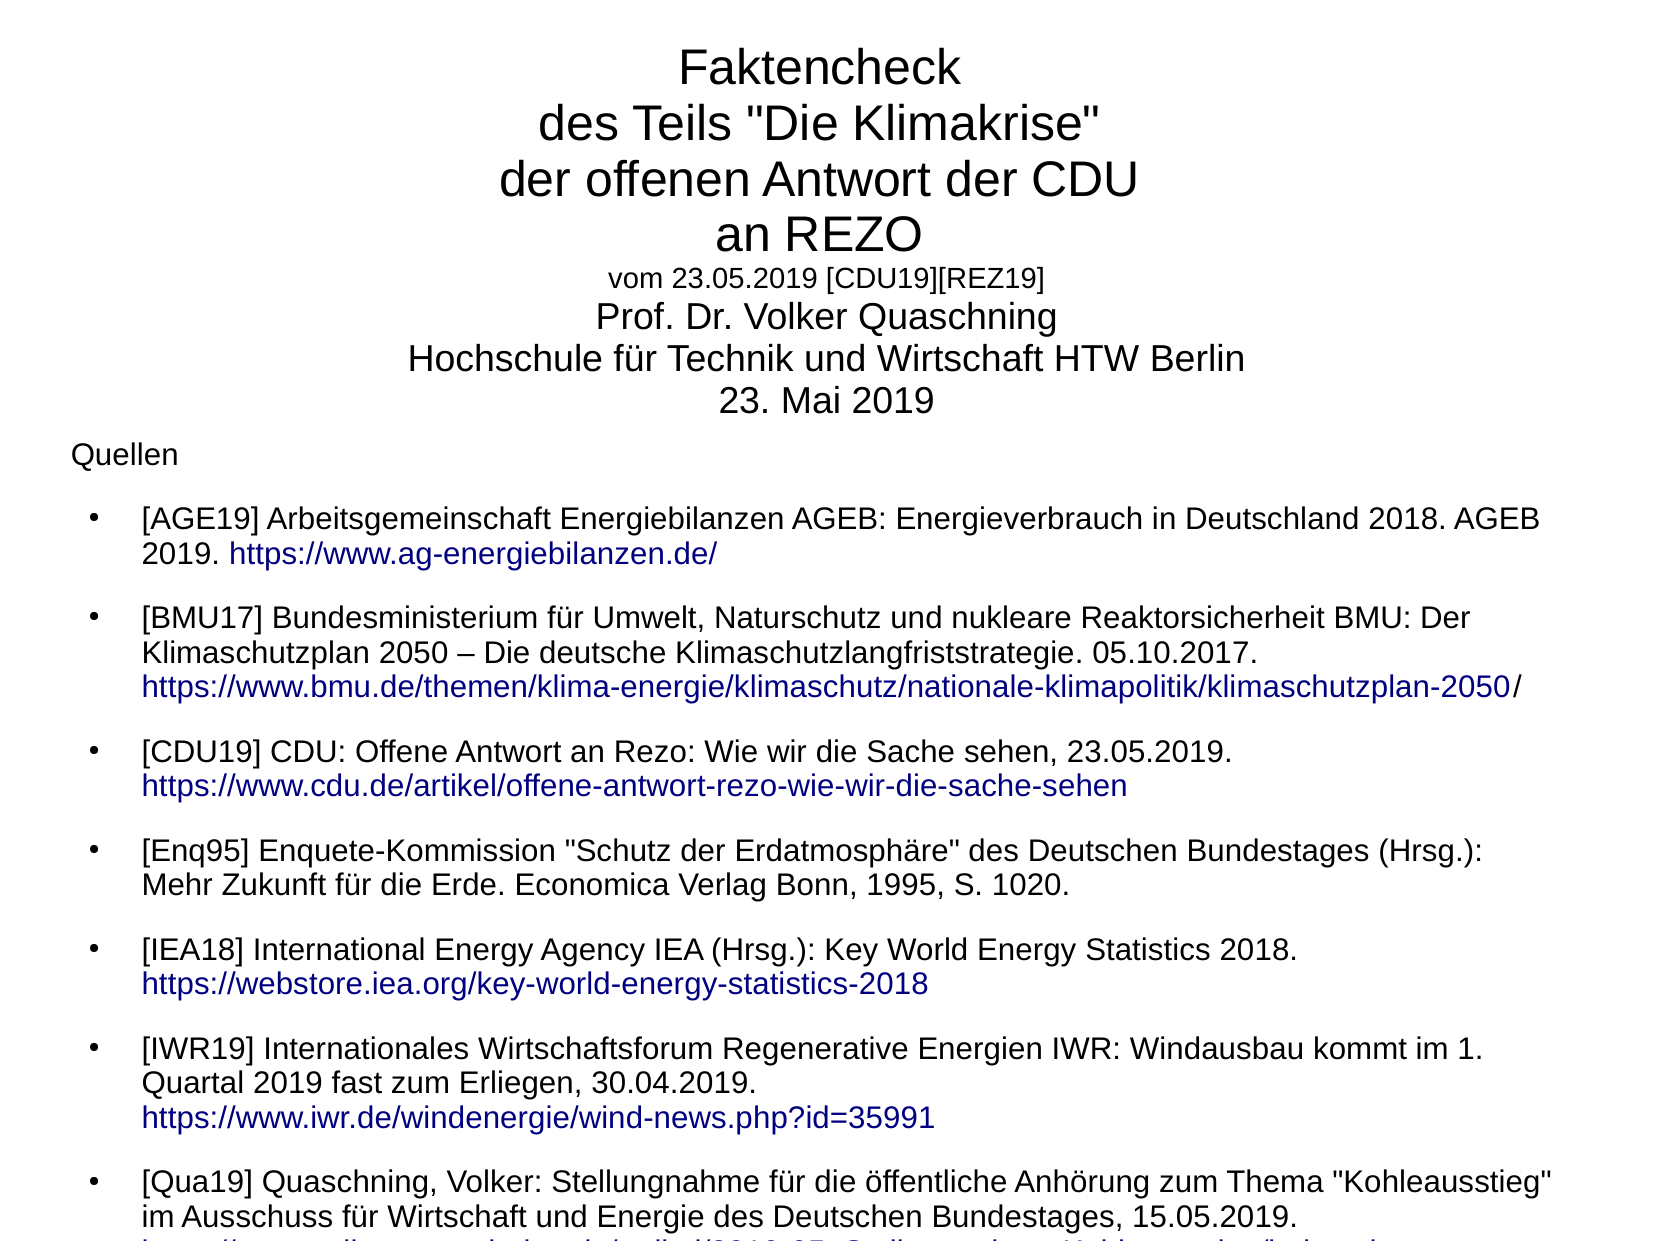

# Faktencheck des Teils "Die Klimakrise" der offenen Antwort der CDU an REZO vom 23.05.2019 [CDU19][REZ19] Prof. Dr. Volker Quaschning Hochschule für Technik und Wirtschaft HTW Berlin 23. Mai 2019
Quellen
[AGE19] Arbeitsgemeinschaft Energiebilanzen AGEB: Energieverbrauch in Deutschland 2018. AGEB 2019. https://www.ag-energiebilanzen.de/
[BMU17] Bundesministerium für Umwelt, Naturschutz und nukleare Reaktorsicherheit BMU: Der Klimaschutzplan 2050 – Die deutsche Klimaschutzlangfriststrategie. 05.10.2017.https://www.bmu.de/themen/klima-energie/klimaschutz/nationale-klimapolitik/klimaschutzplan-2050/
[CDU19] CDU: Offene Antwort an Rezo: Wie wir die Sache sehen, 23.05.2019. https://www.cdu.de/artikel/offene-antwort-rezo-wie-wir-die-sache-sehen
[Enq95] Enquete-Kommission "Schutz der Erdatmosphäre" des Deutschen Bundestages (Hrsg.): Mehr Zukunft für die Erde. Economica Verlag Bonn, 1995, S. 1020.
[IEA18] International Energy Agency IEA (Hrsg.): Key World Energy Statistics 2018. https://webstore.iea.org/key-world-energy-statistics-2018
[IWR19] Internationales Wirtschaftsforum Regenerative Energien IWR: Windausbau kommt im 1. Quartal 2019 fast zum Erliegen, 30.04.2019. https://www.iwr.de/windenergie/wind-news.php?id=35991
[Qua19] Quaschning, Volker: Stellungnahme für die öffentliche Anhörung zum Thema "Kohleausstieg" im Ausschuss für Wirtschaft und Energie des Deutschen Bundestages, 15.05.2019. https://www.volker-quaschning.de/artikel/2019-05_Stellungnahme-Kohleausstieg/index.php